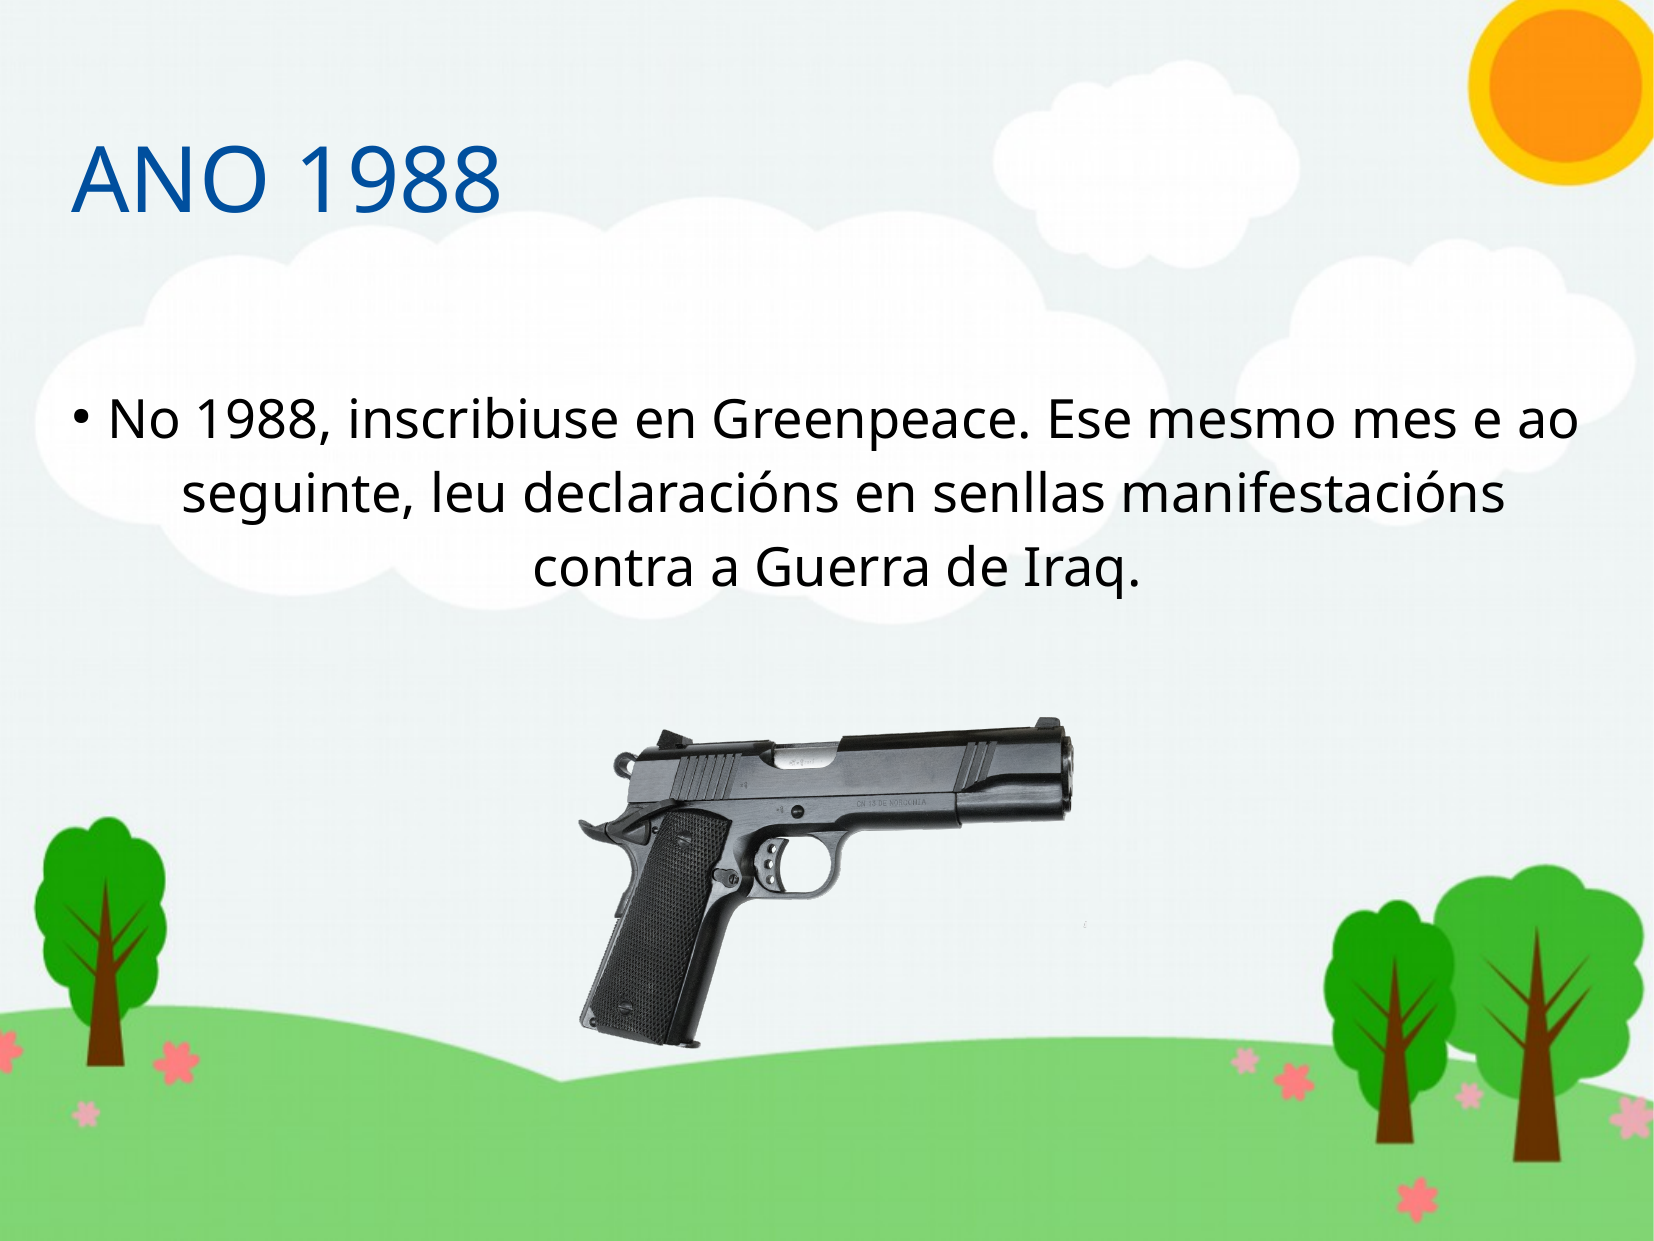

ANO 1988
# No 1988, inscribiuse en Greenpeace. Ese mesmo mes e ao seguinte, leu declaracións en senllas manifestacións contra a Guerra de Iraq.